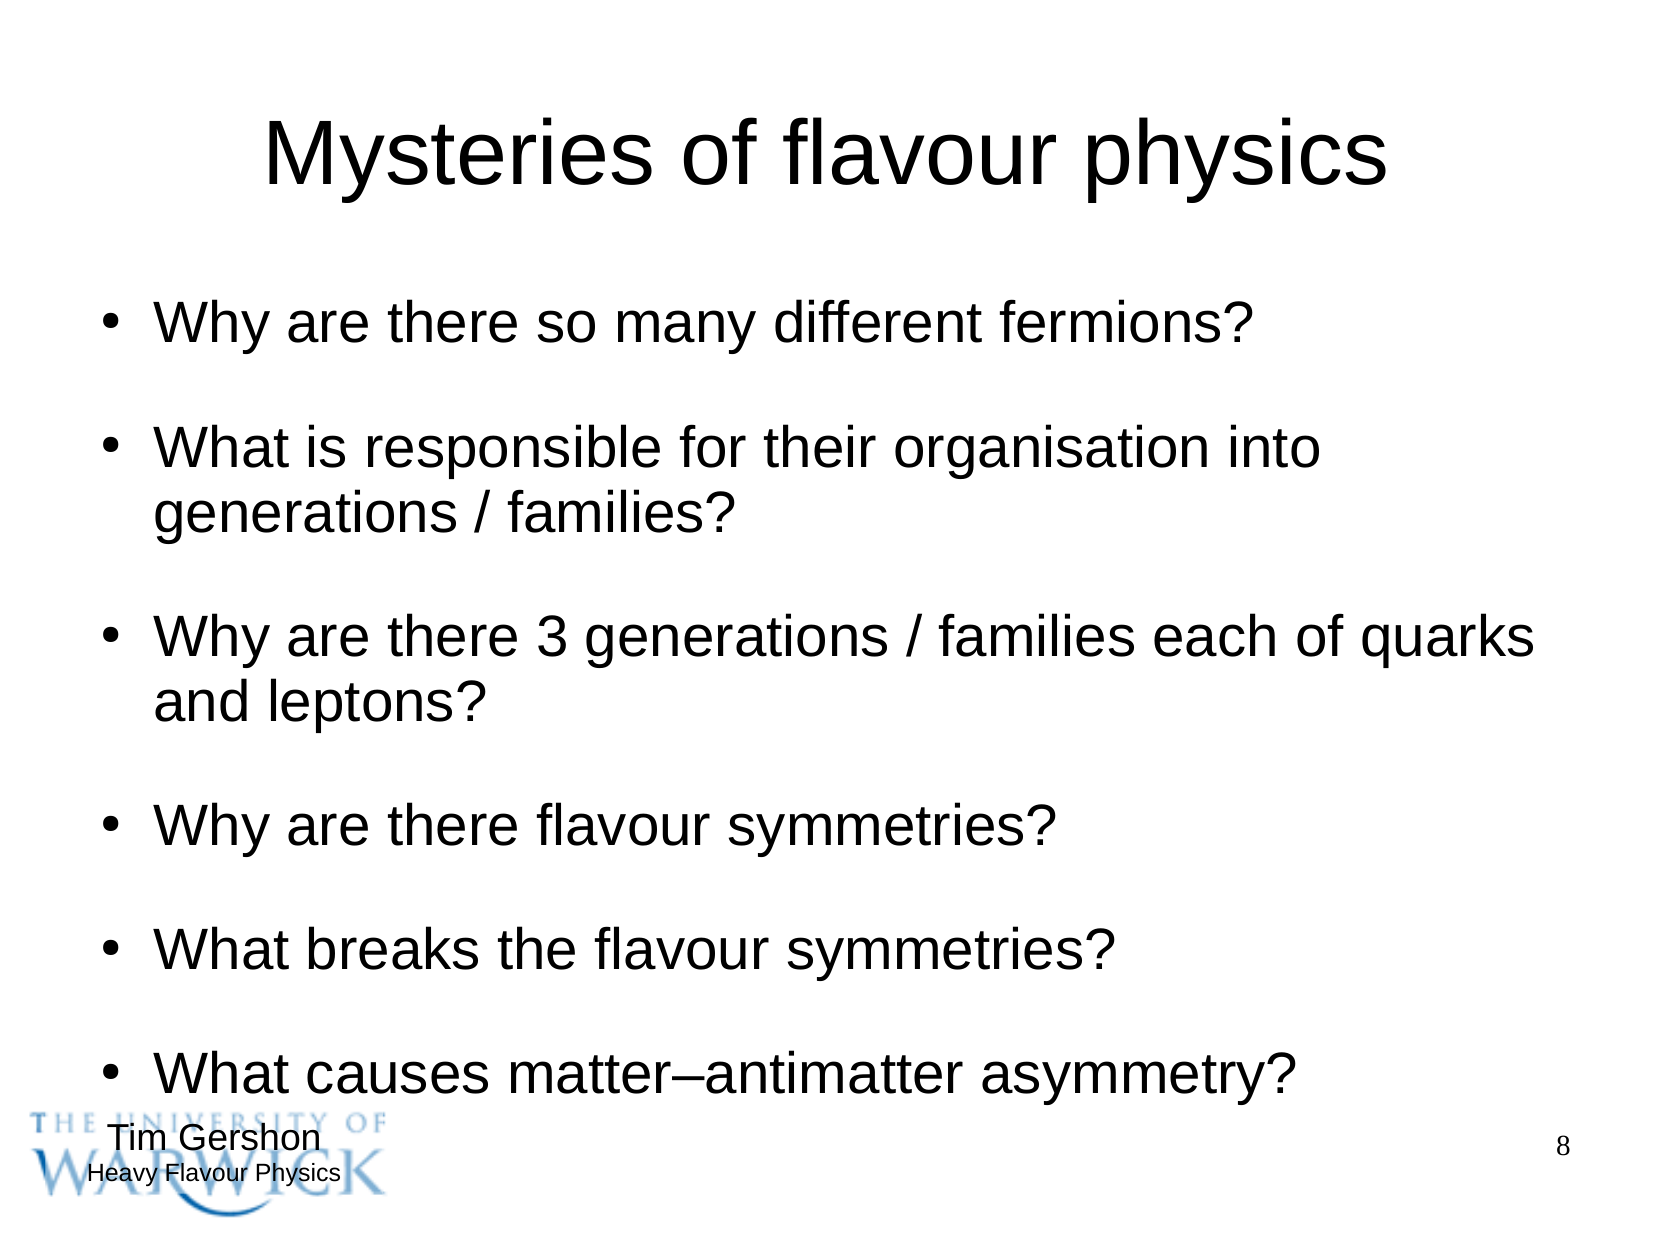

# Mysteries of flavour physics
Why are there so many different fermions?
What is responsible for their organisation into generations / families?
Why are there 3 generations / families each of quarks and leptons?
Why are there flavour symmetries?
What breaks the flavour symmetries?
What causes matter–antimatter asymmetry?
Tim Gershon
Heavy Flavour Physics
8